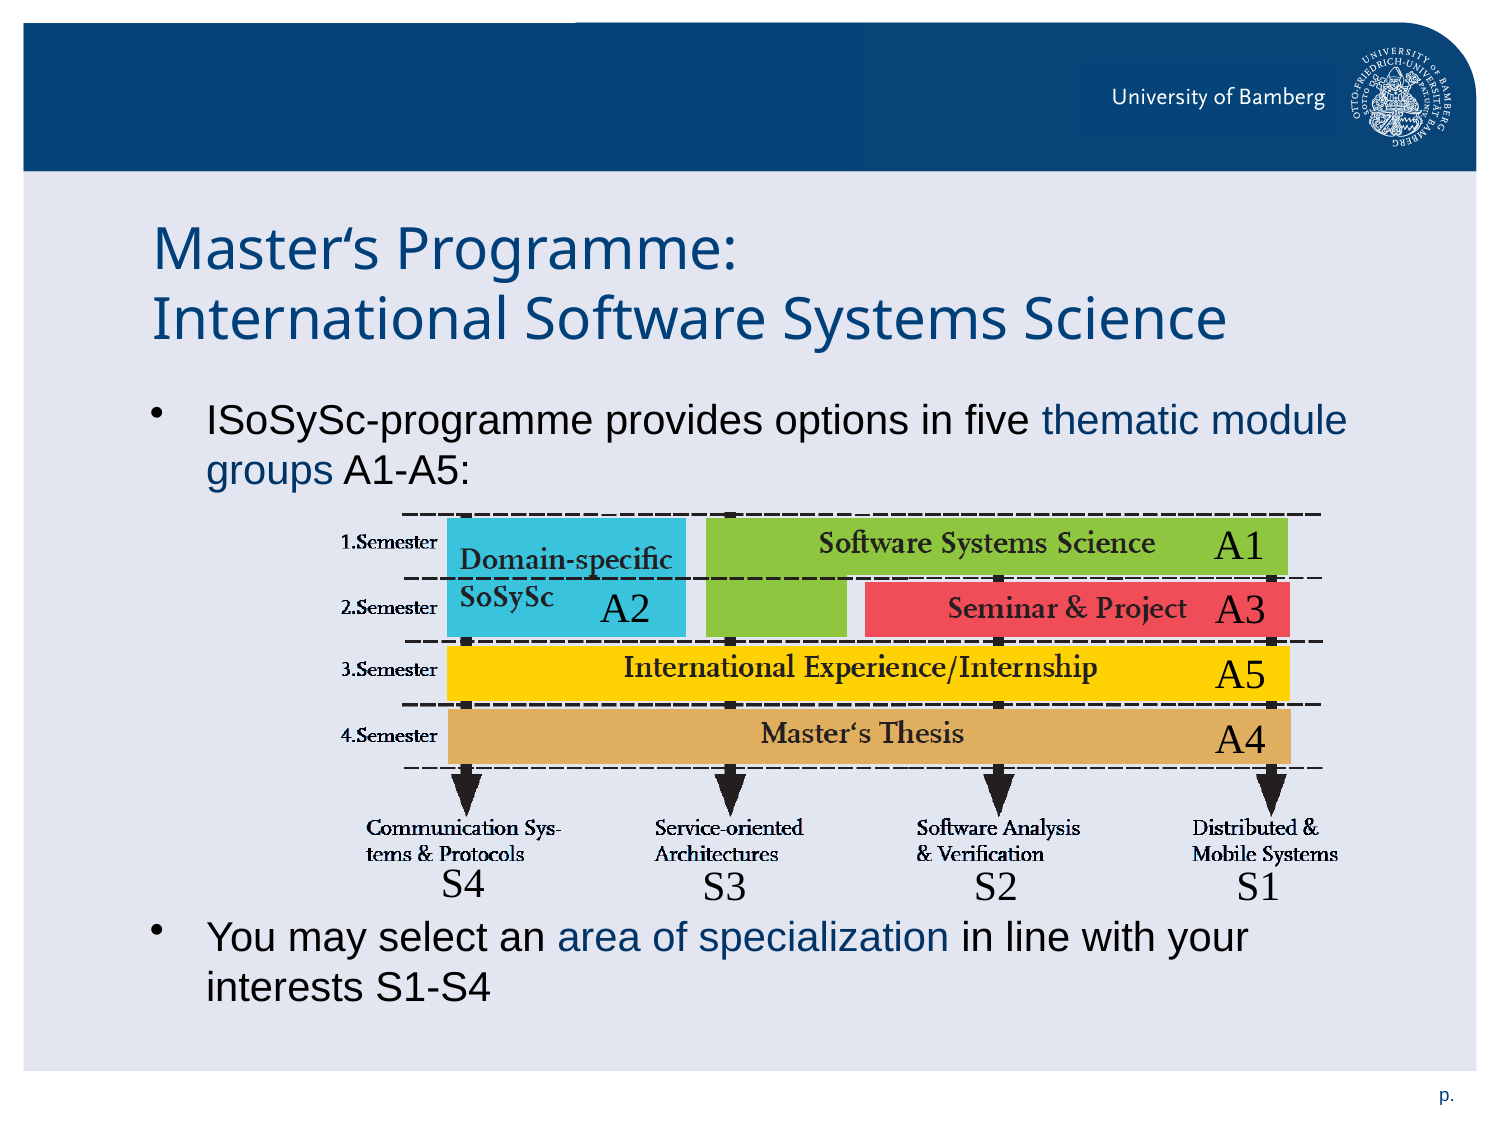

Master‘s Programme:
International Software Systems Science
# ISoSySc-programme provides options in five thematic module groups A1-A5:
You may select an area of specialization in line with your interests S1-S4
A1
A2
A3
A5
A4
S4
S3
S2
S1